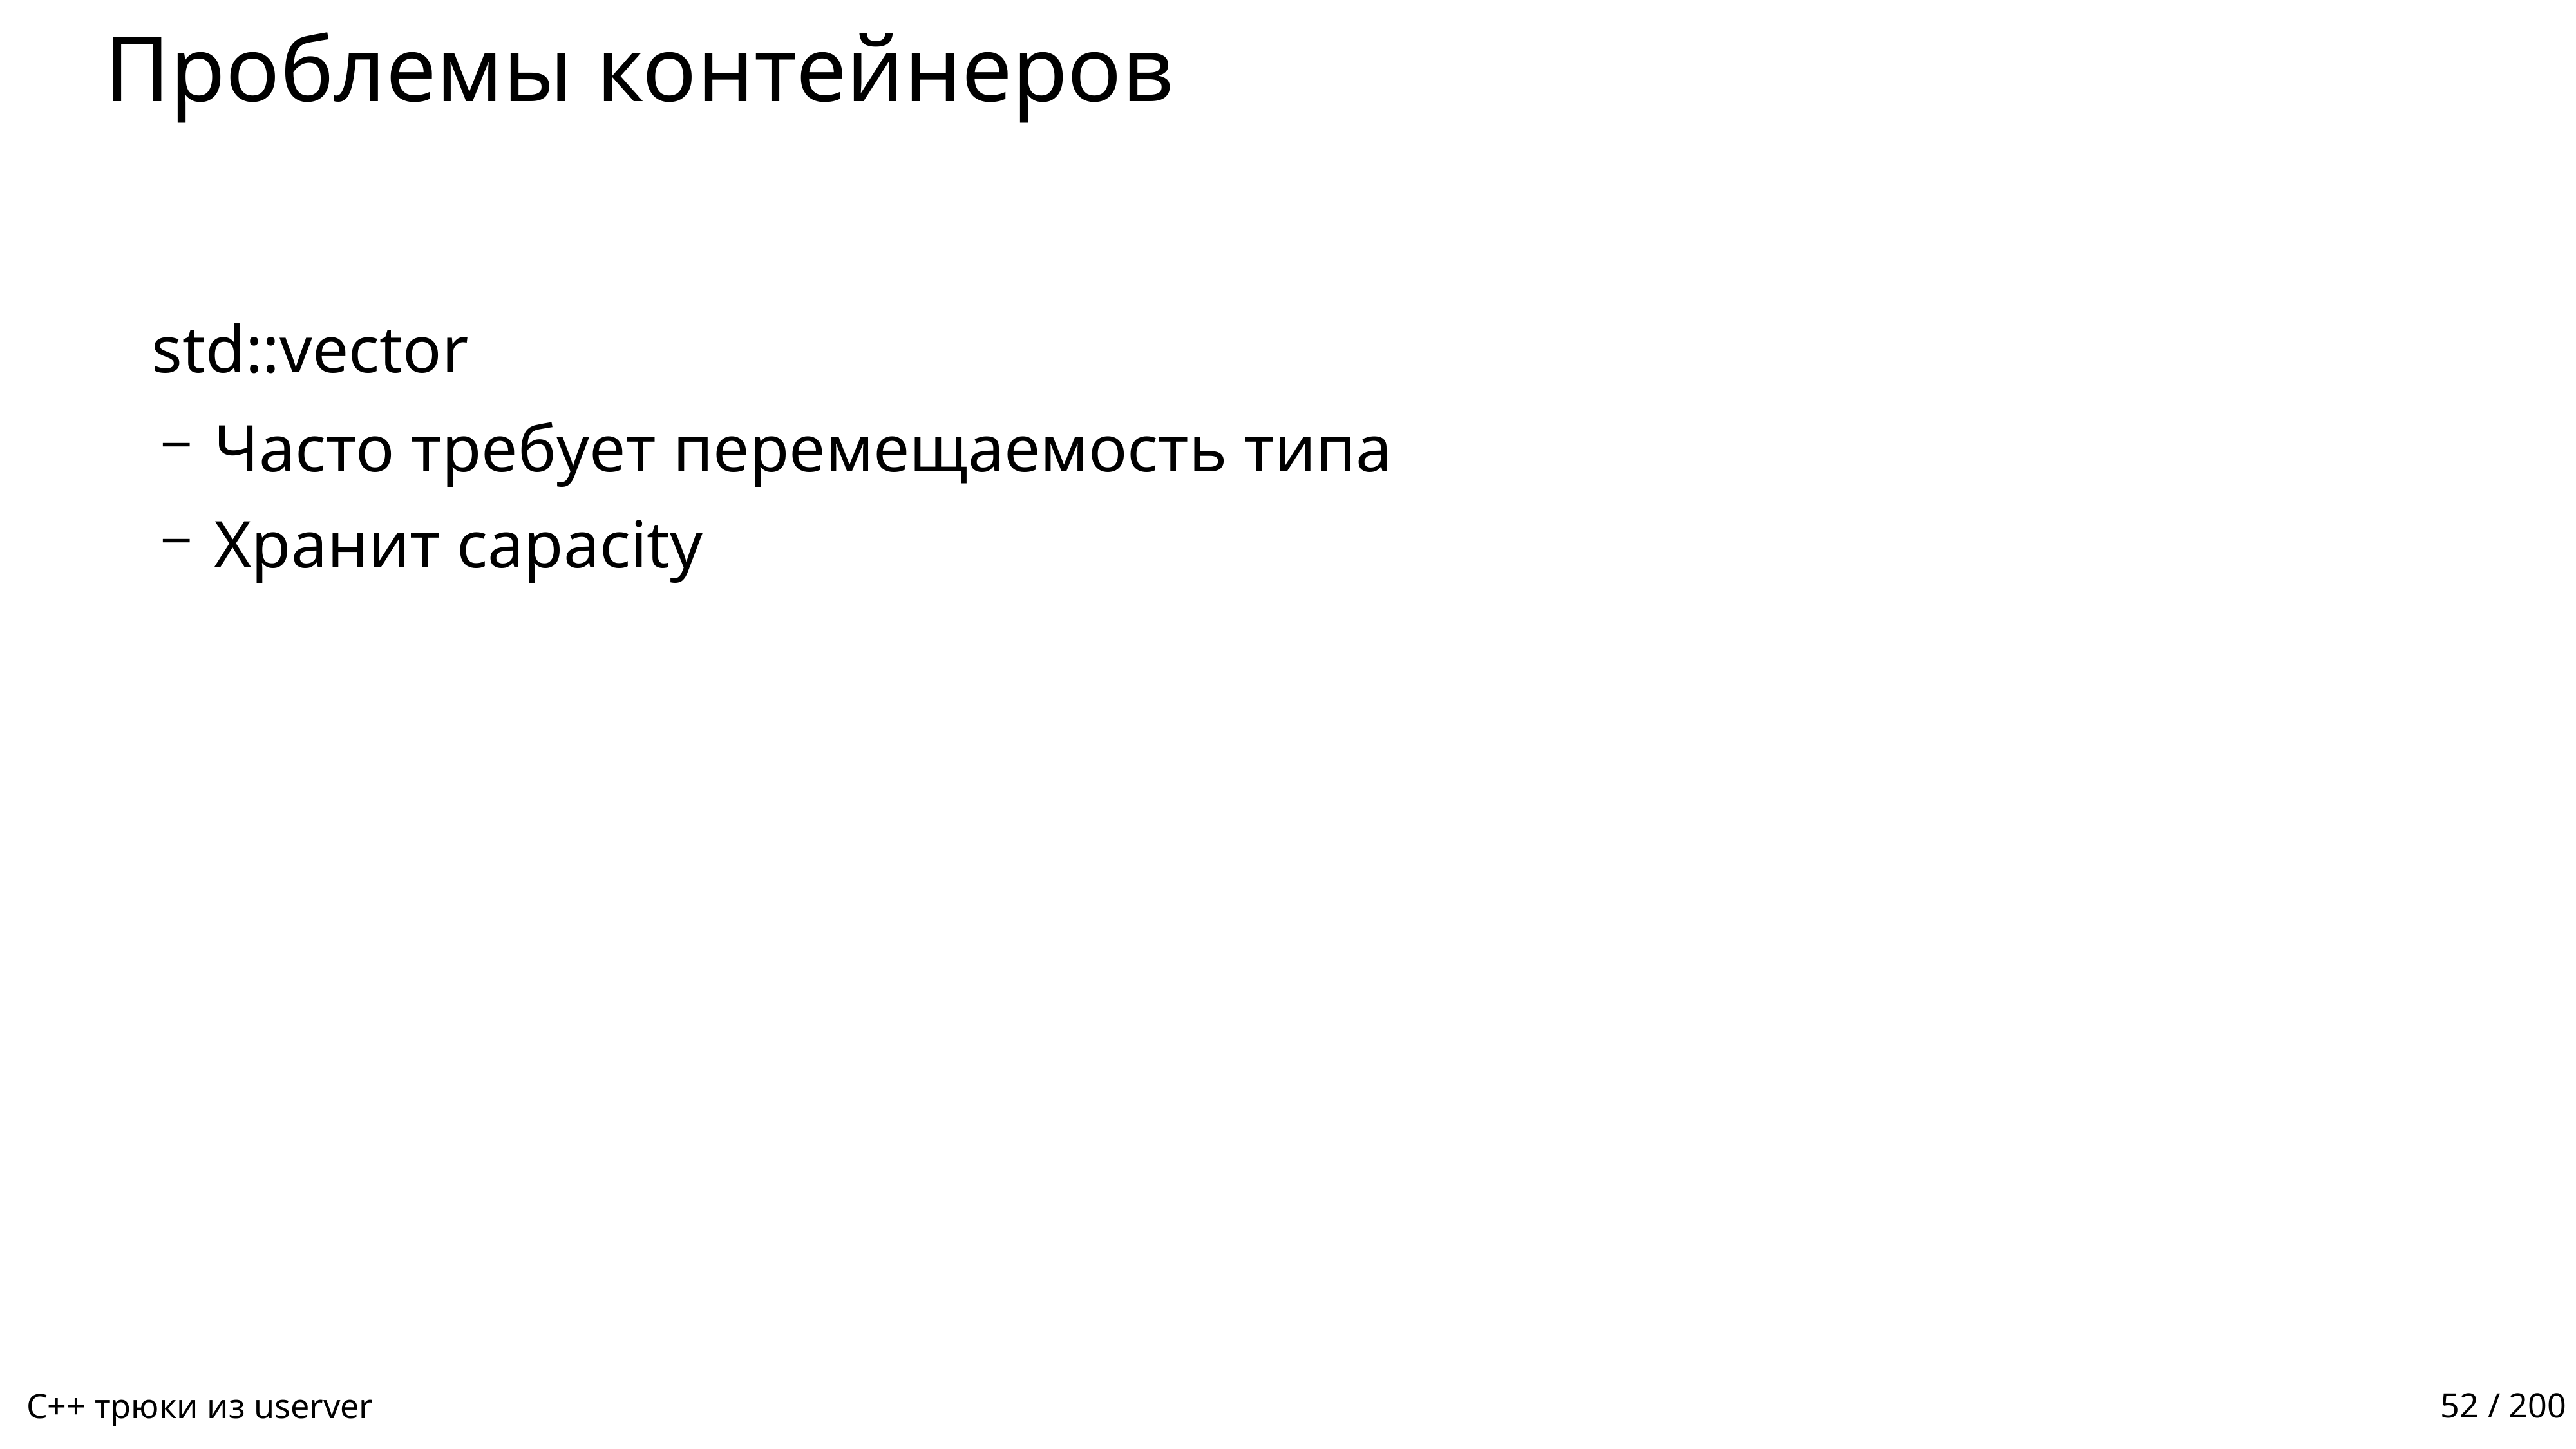

Проблемы контейнеров
# std::vector
 Часто требует перемещаемость типа
 Хранит capacity
C++ трюки из userver